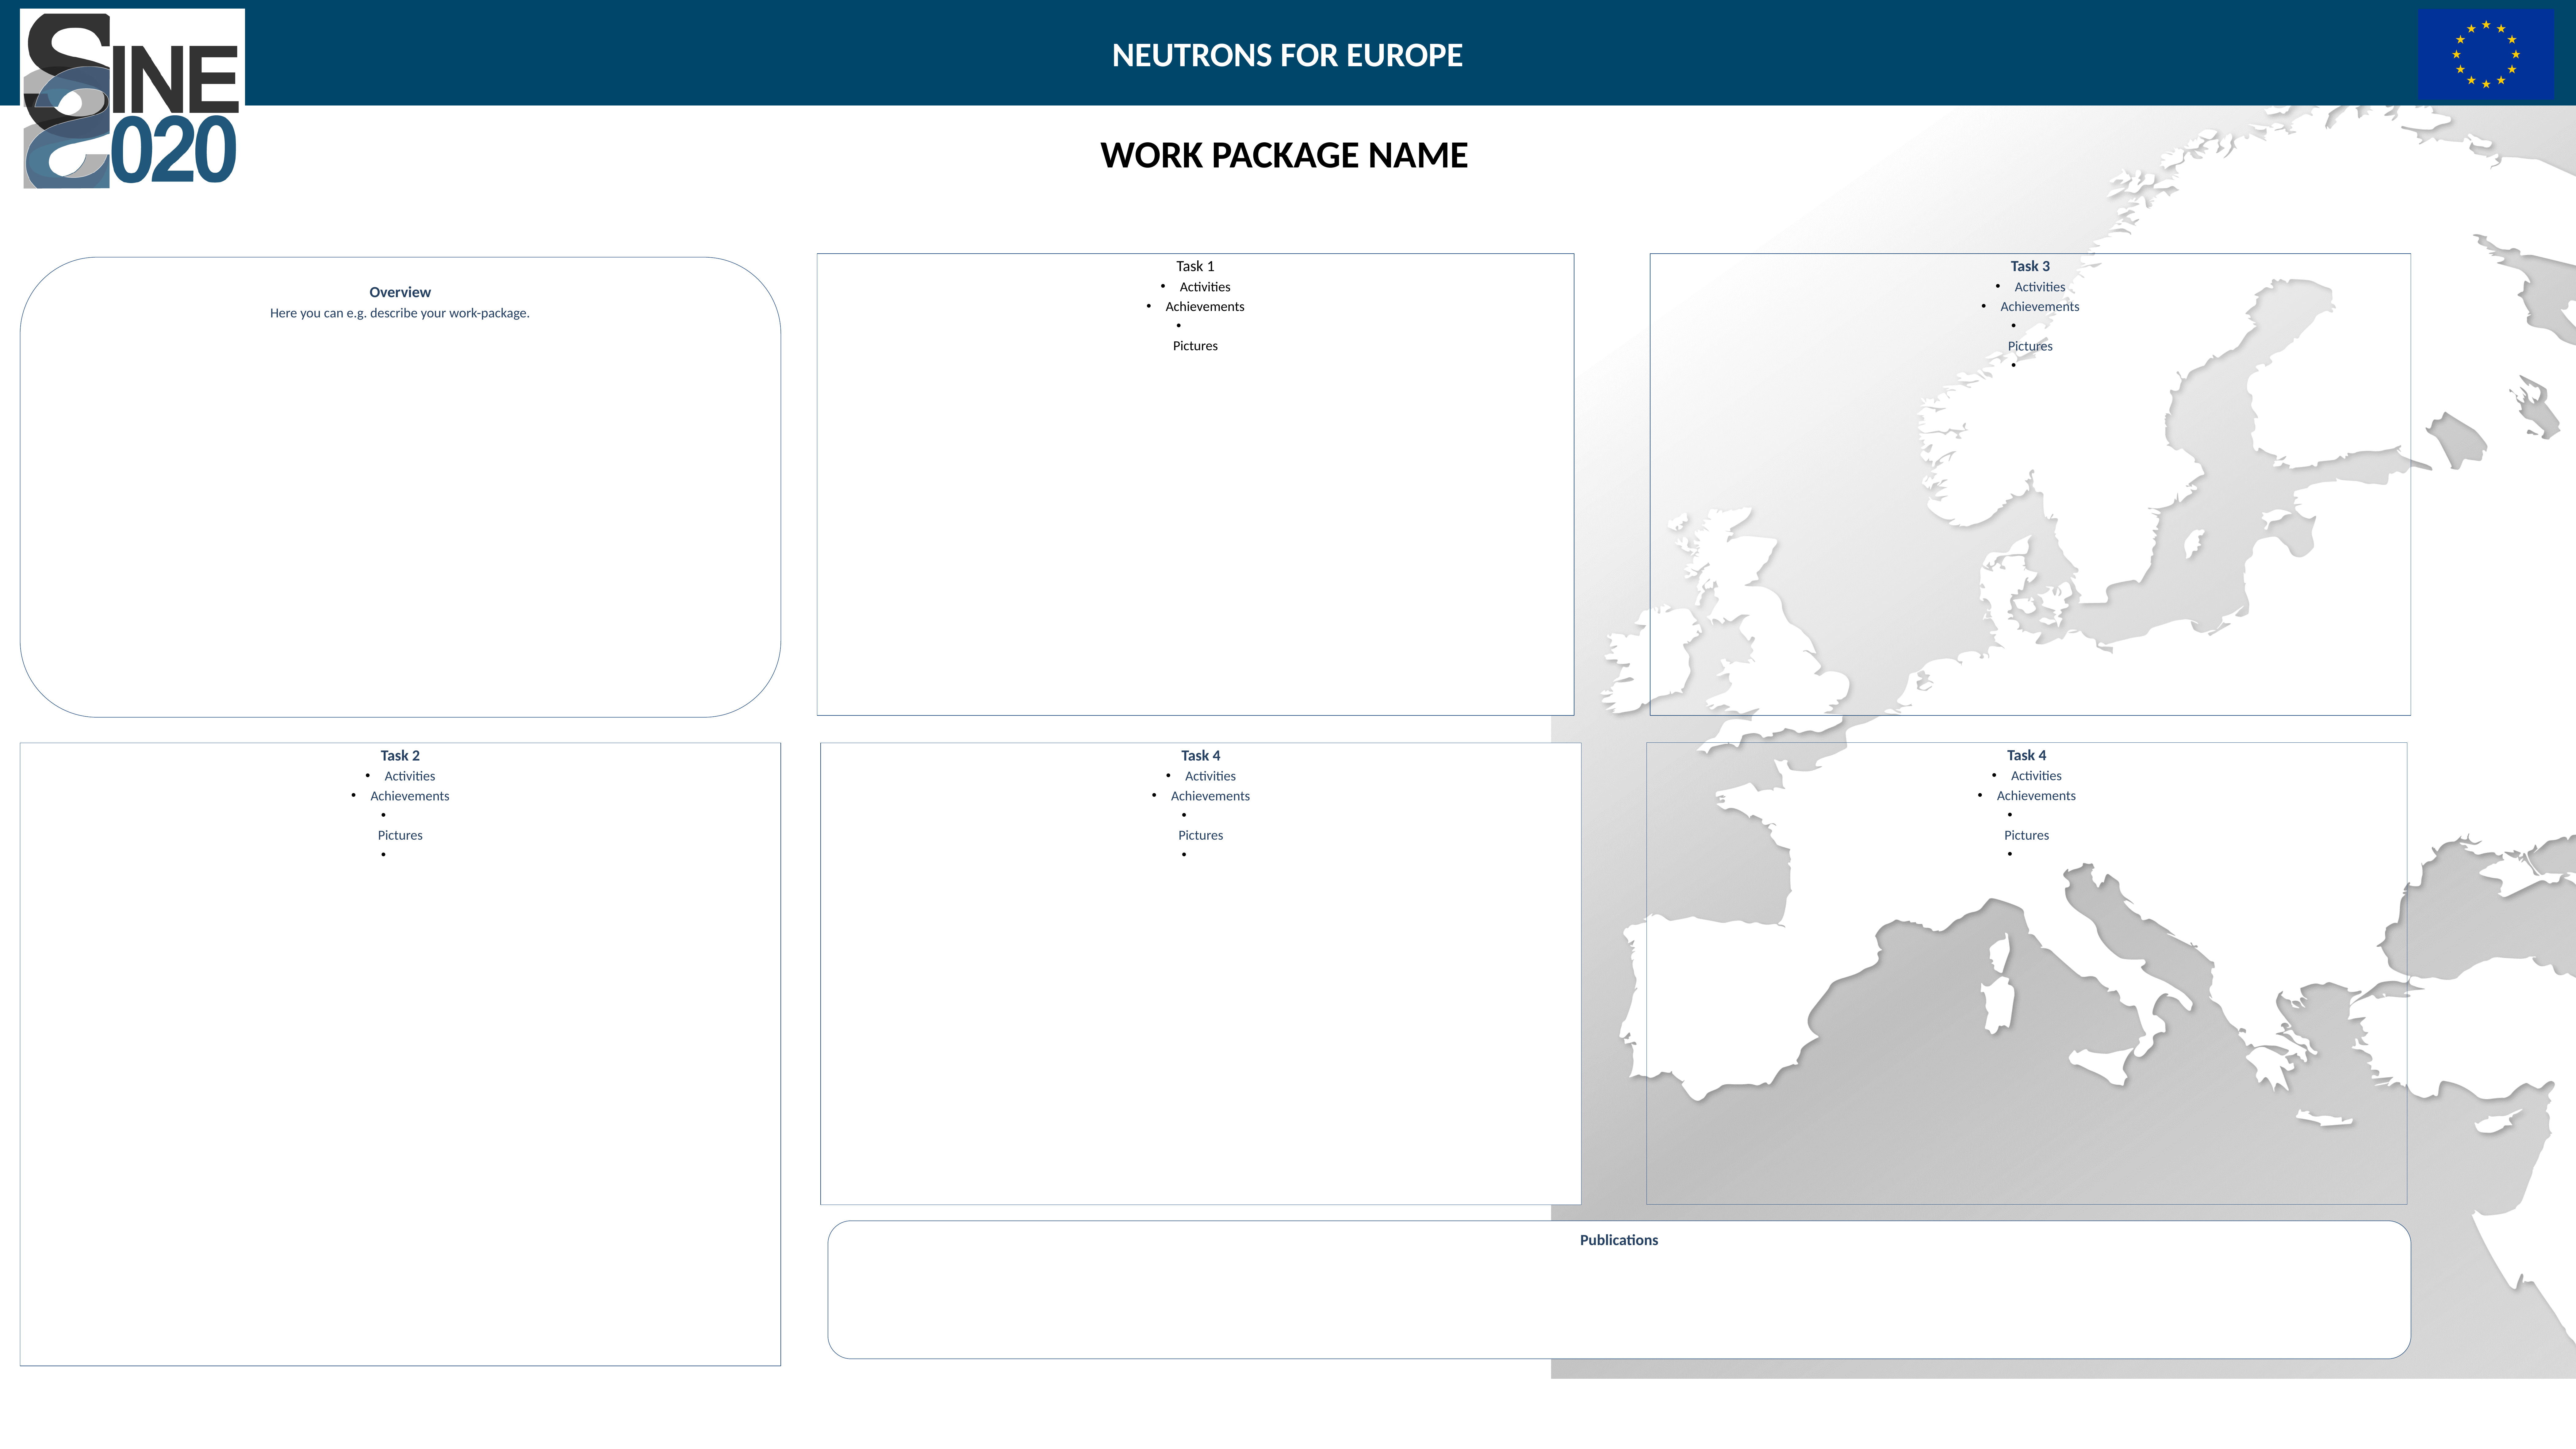

# NEUTRONS FOR EUROPE
WORK PACKAGE NAME
Task 1
Activities
Achievements
Pictures
Task 3
Activities
Achievements
Pictures
Overview
Here you can e.g. describe your work-package.
Task 4
Activities
Achievements
Pictures
Task 2
Activities
Achievements
Pictures
Task 4
Activities
Achievements
Pictures
Publications
Contact:
Name Surname
Name.surname@email.com
This project receives funding from the European Union’s Horizon 2020 research and innovation programme under grant agreement No 654000.